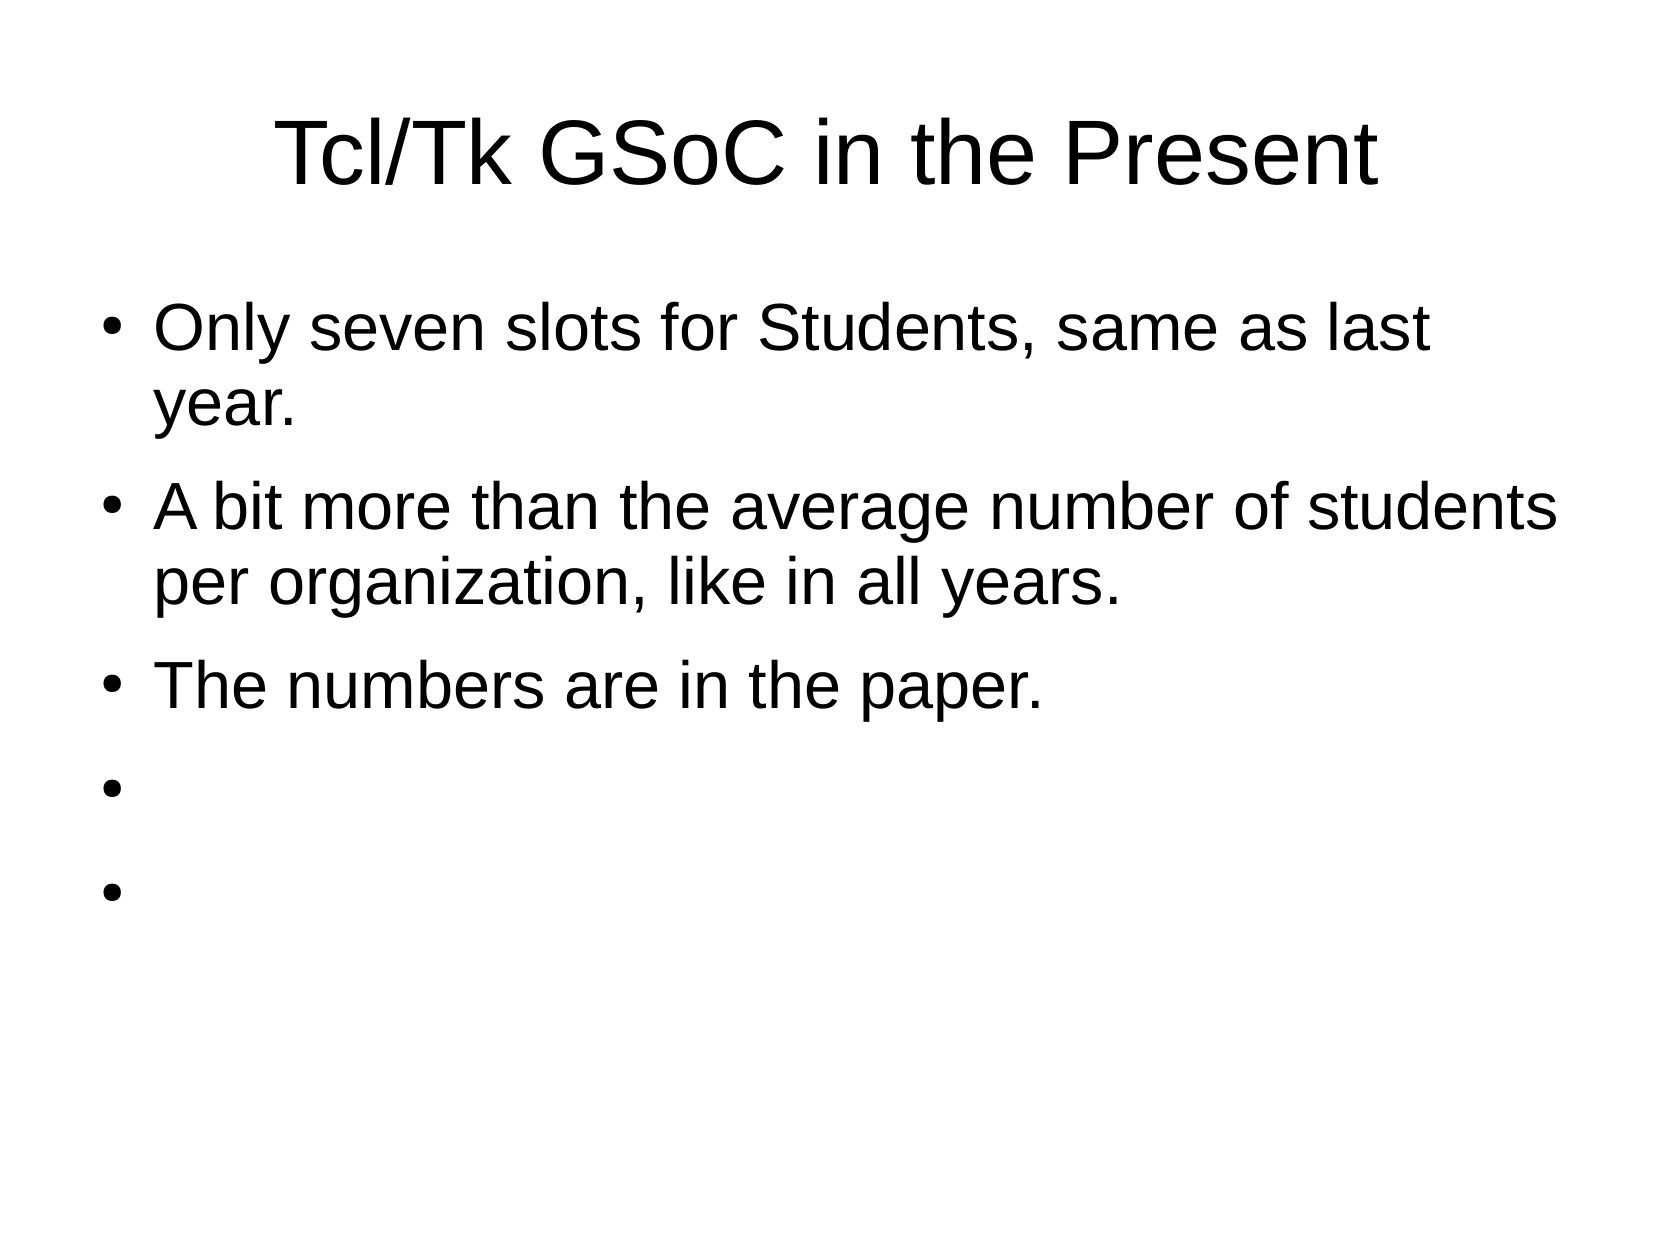

# Tcl/Tk GSoC in the Present
Only seven slots for Students, same as last year.
A bit more than the average number of students per organization, like in all years.
The numbers are in the paper.